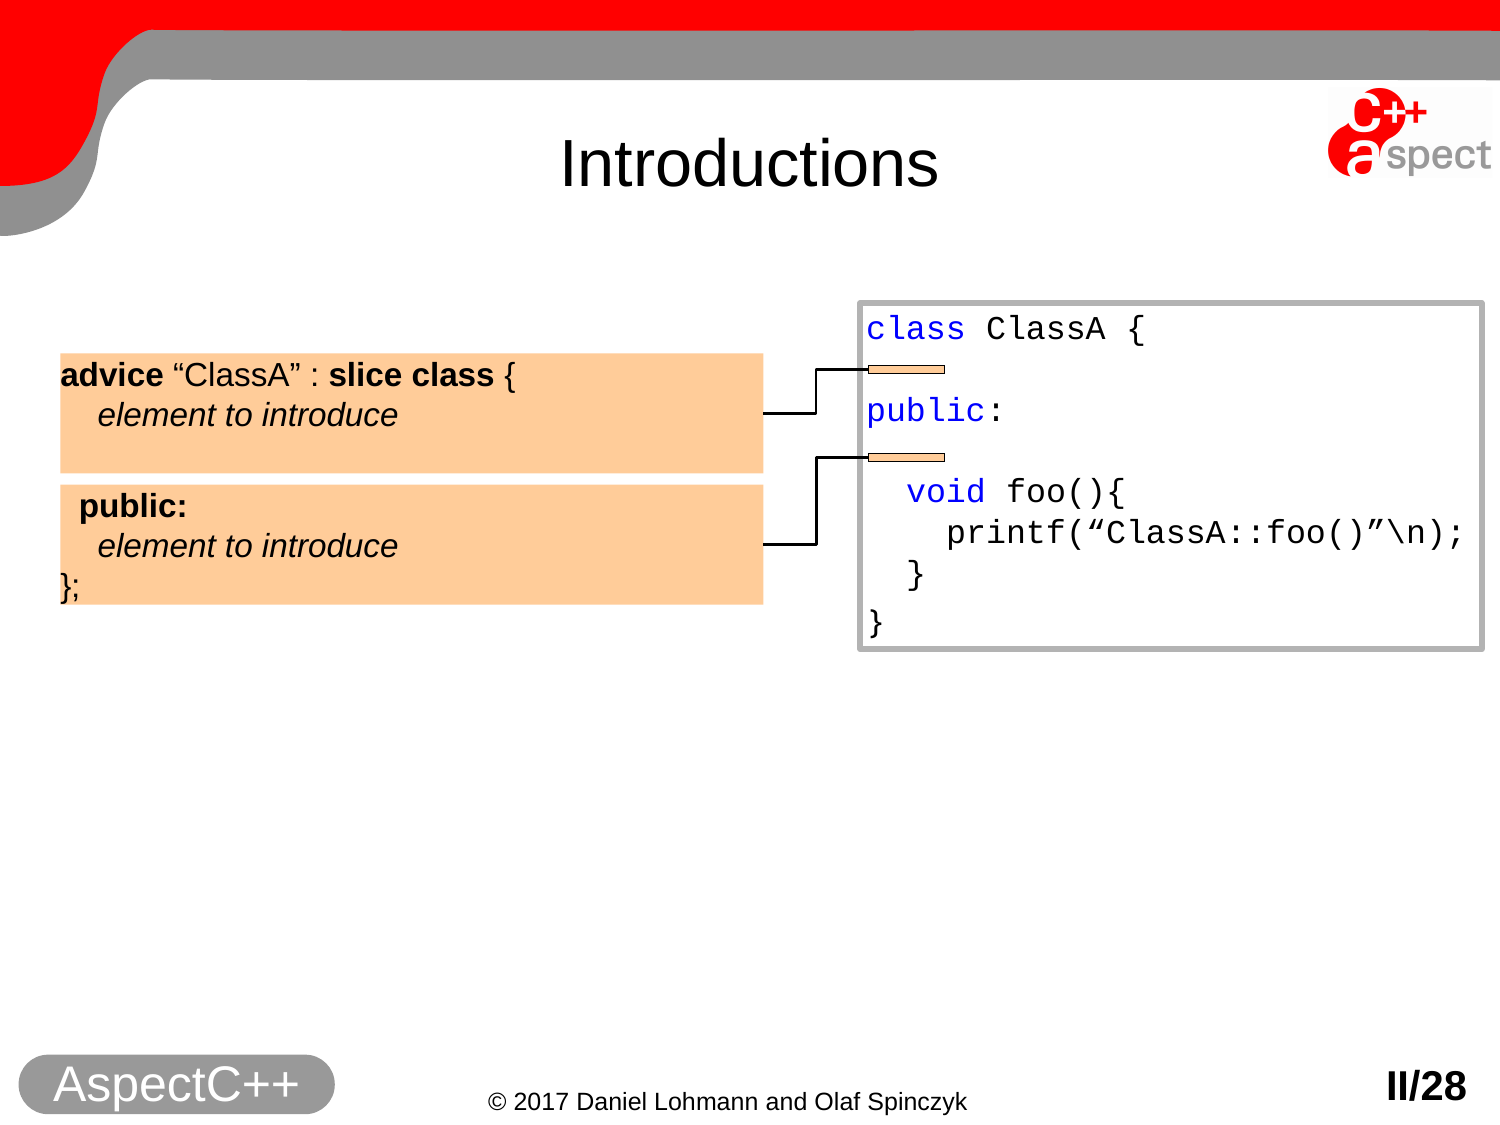

# Introductions
class ClassA {
public:
 void foo(){
 printf(“ClassA::foo()”\n);
 }
}
advice “ClassA” : slice class {
 element to introduce
 public:
 element to introduce
};